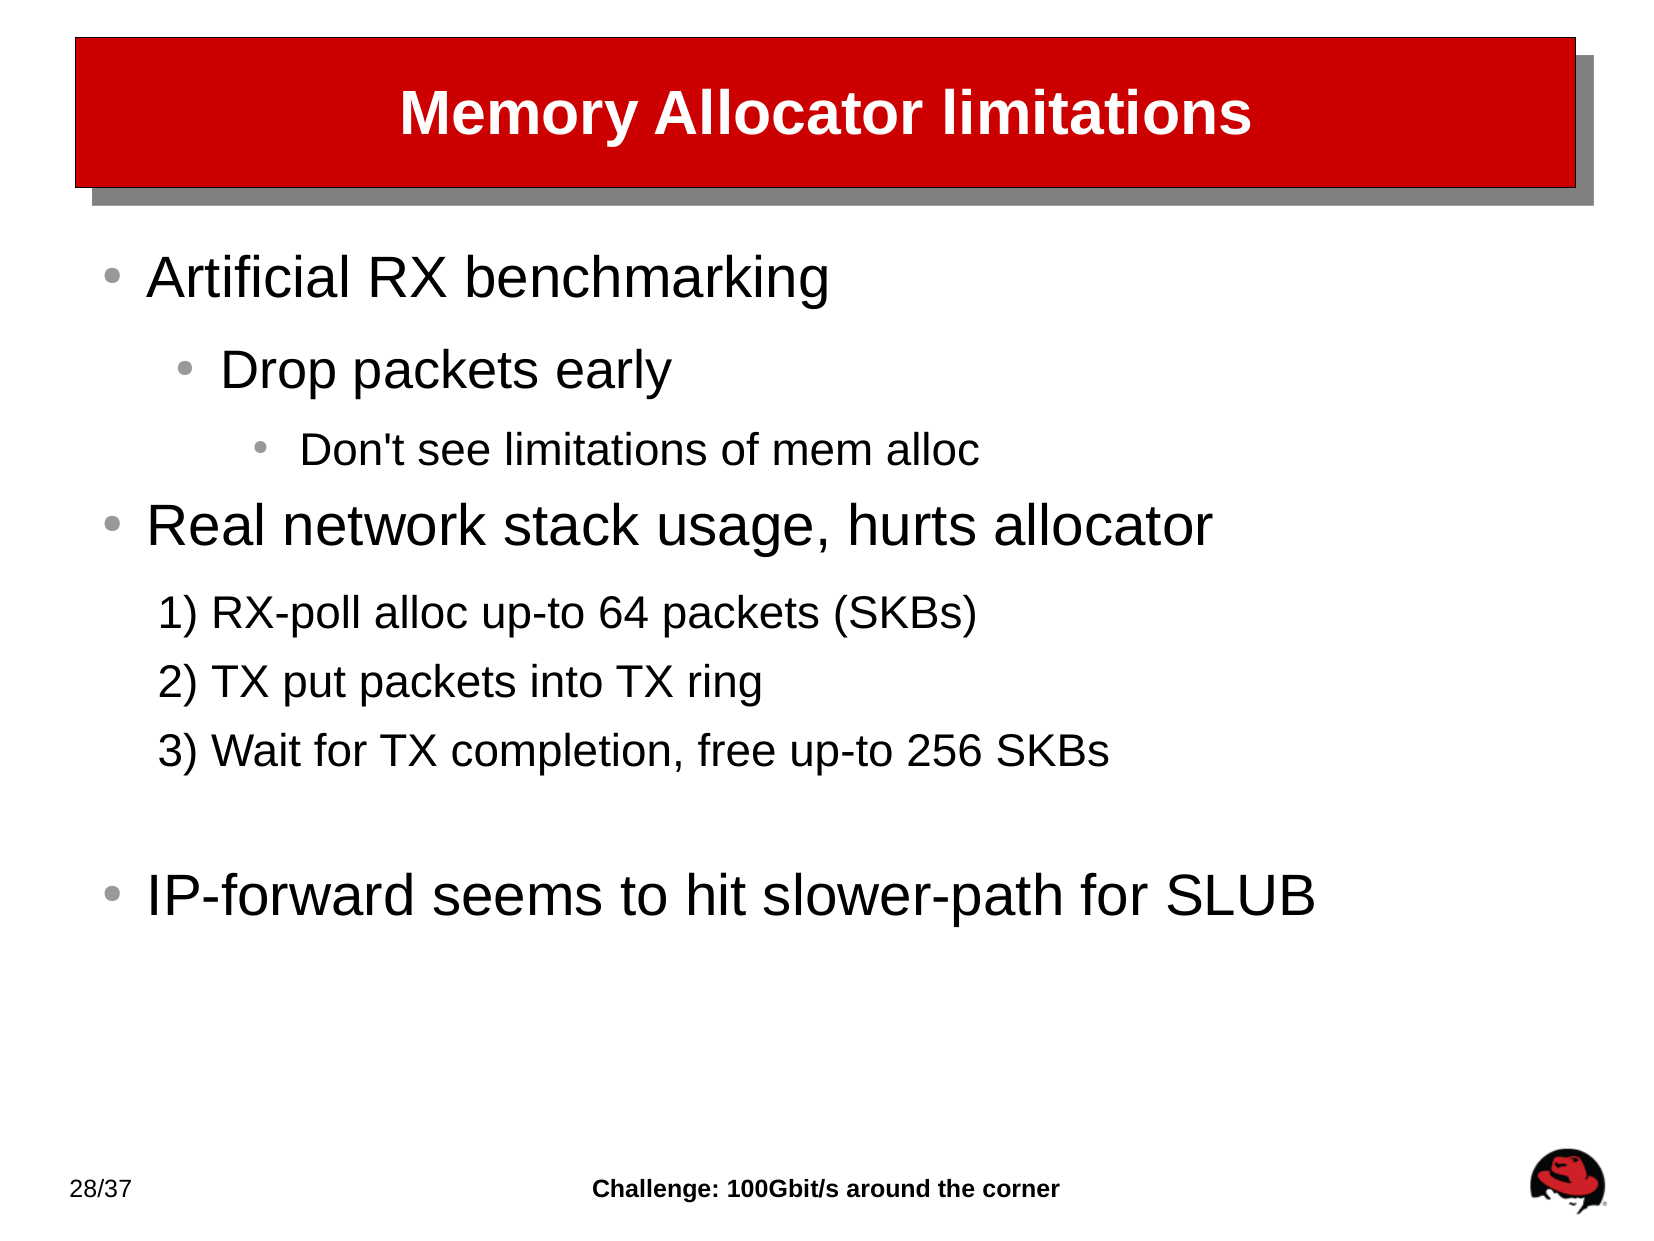

# Memory Allocator limitations
Artificial RX benchmarking
Drop packets early
Don't see limitations of mem alloc
Real network stack usage, hurts allocator
 RX-poll alloc up-to 64 packets (SKBs)
 TX put packets into TX ring
 Wait for TX completion, free up-to 256 SKBs
IP-forward seems to hit slower-path for SLUB